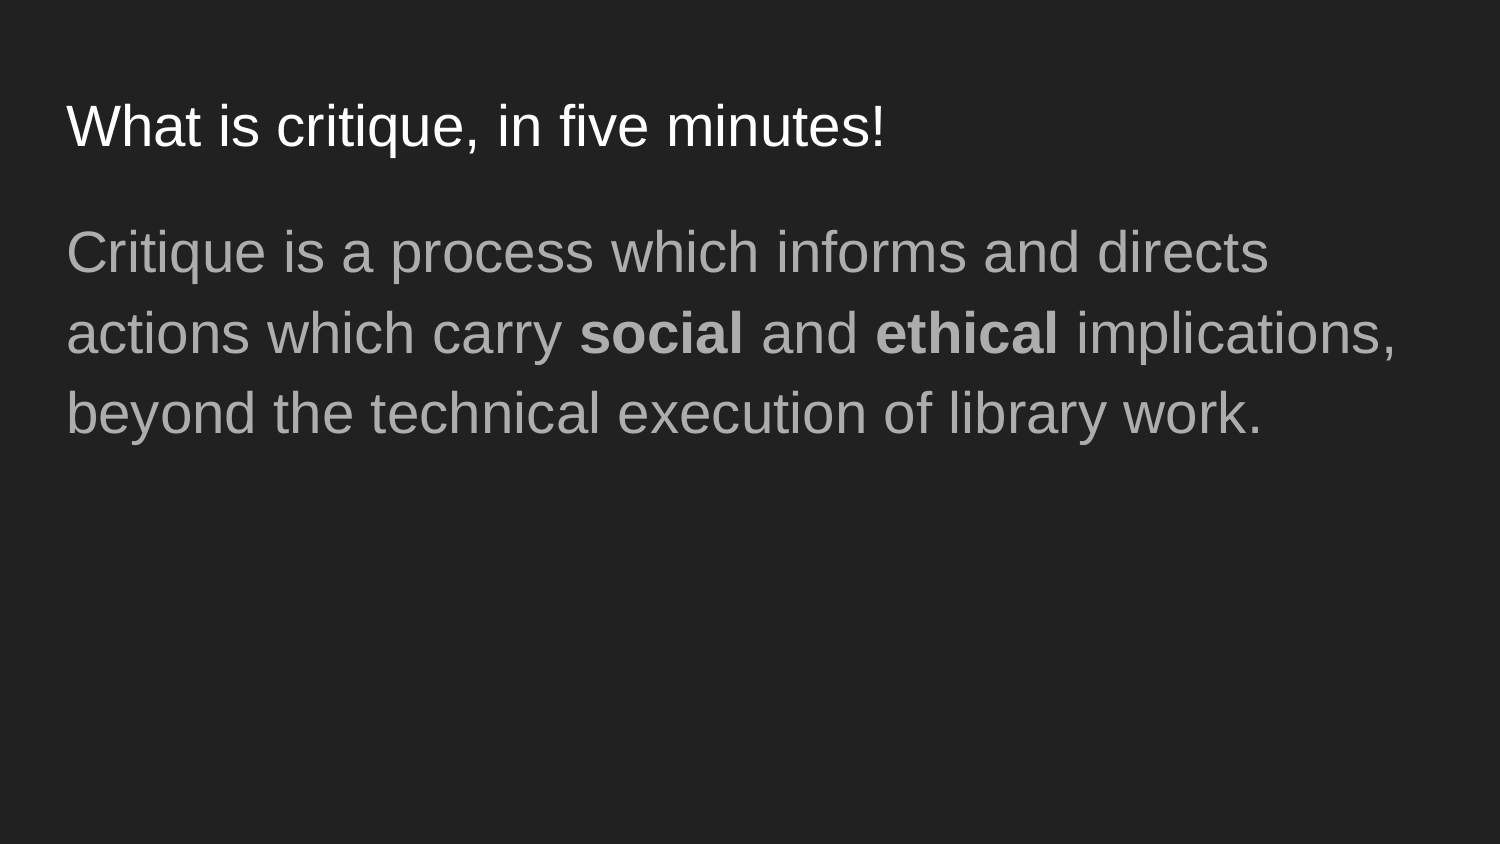

# What is critique, in five minutes!
Critique is a process which informs and directs actions which carry social and ethical implications, beyond the technical execution of library work.